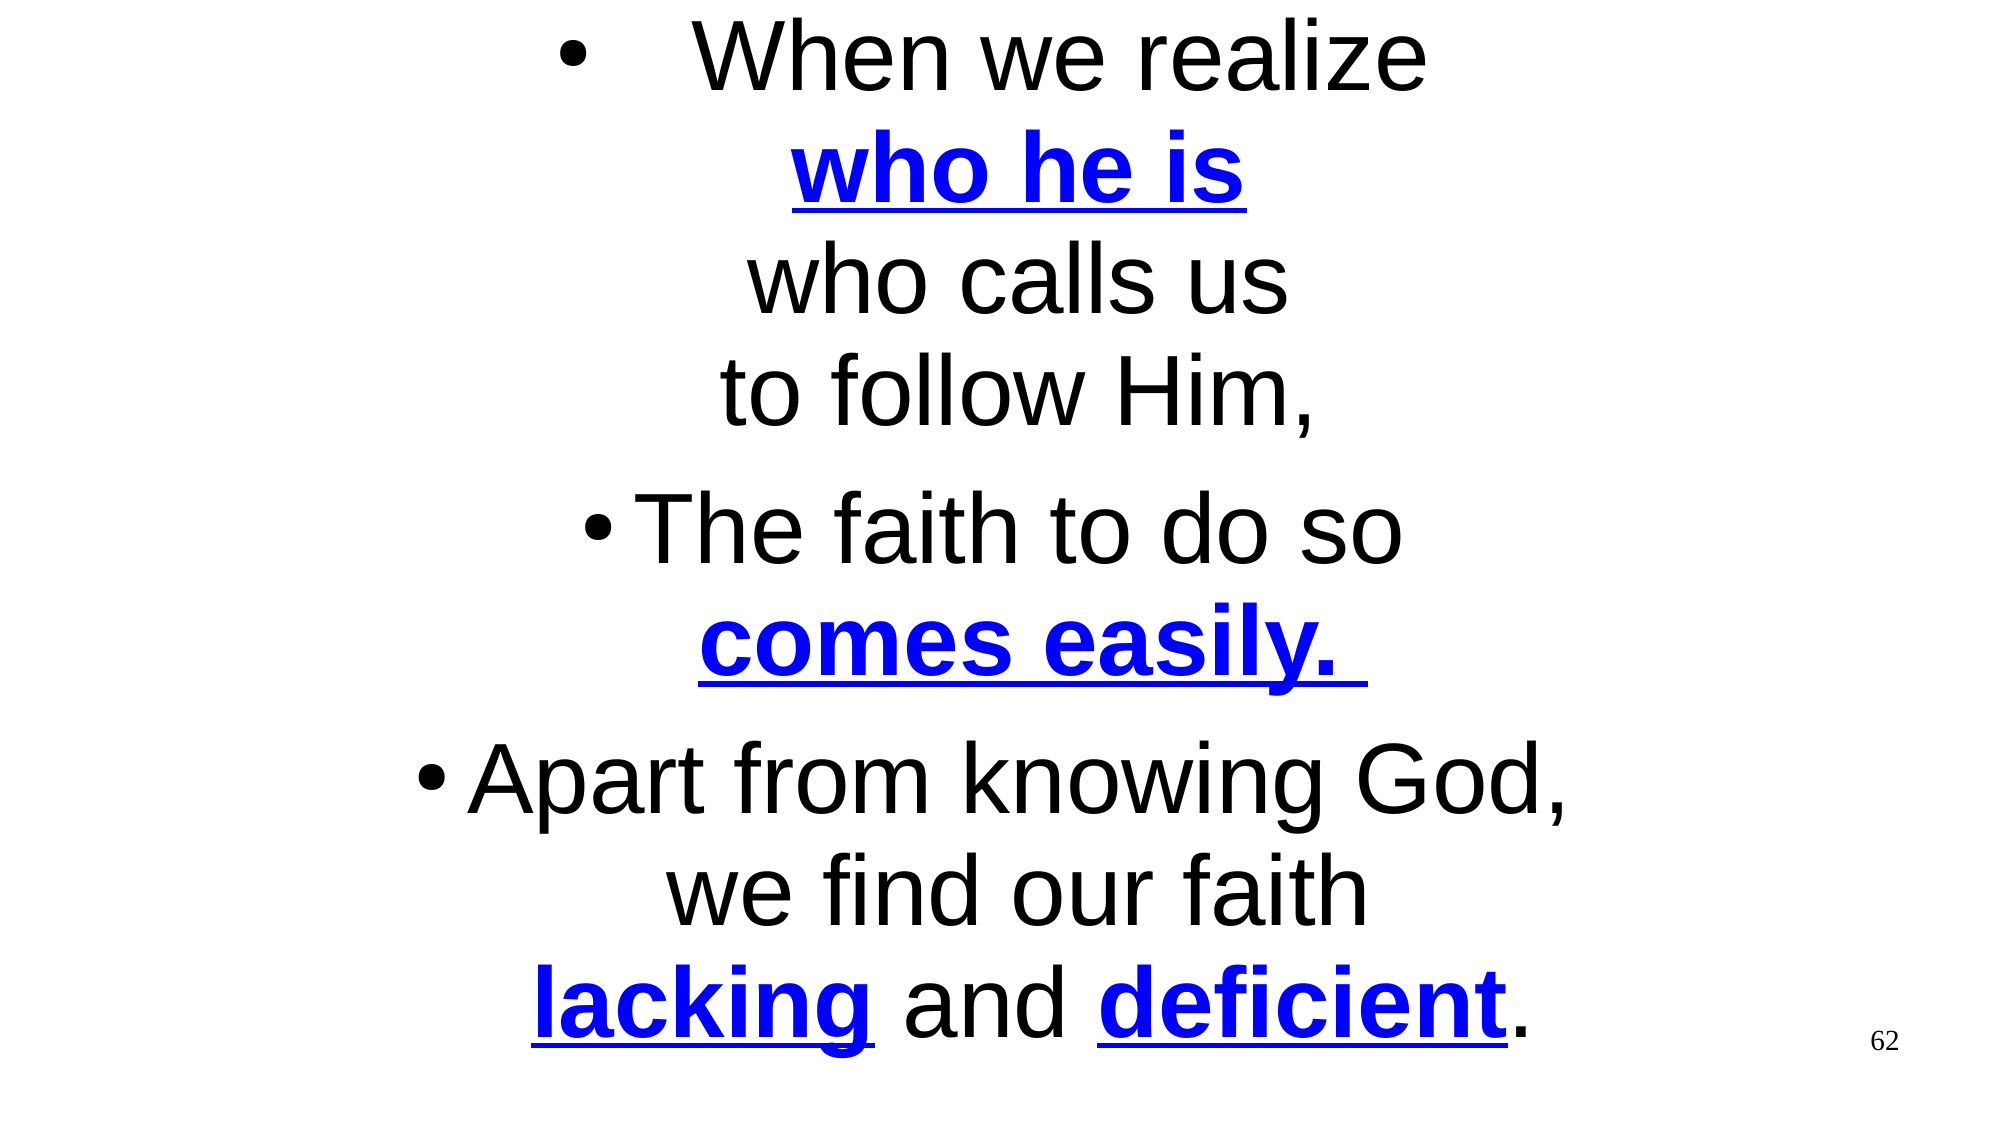

# When we realize who he is who calls us to follow Him,
The faith to do so
comes easily.
Apart from knowing God,
we find our faith
lacking and deficient.
62